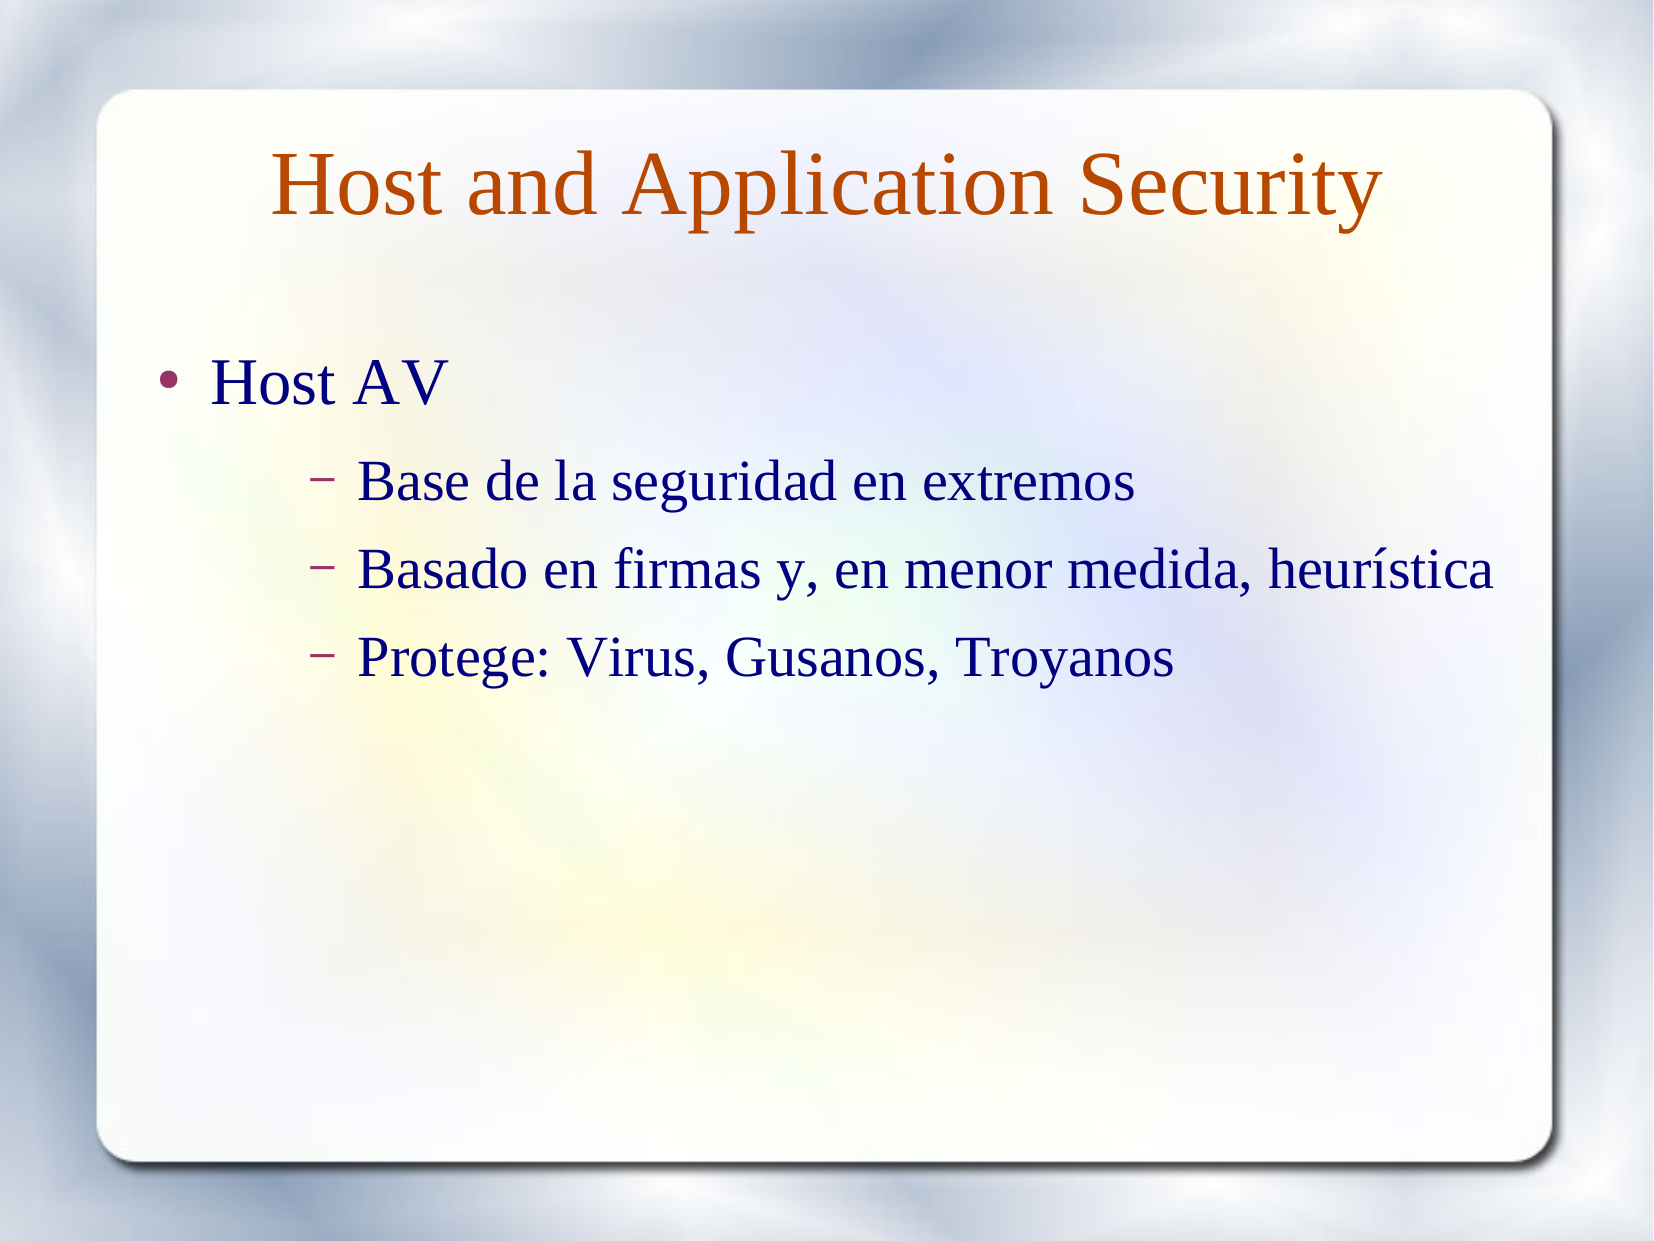

# Host and Application Security
Host AV
Base de la seguridad en extremos
Basado en firmas y, en menor medida, heurística
Protege: Virus, Gusanos, Troyanos